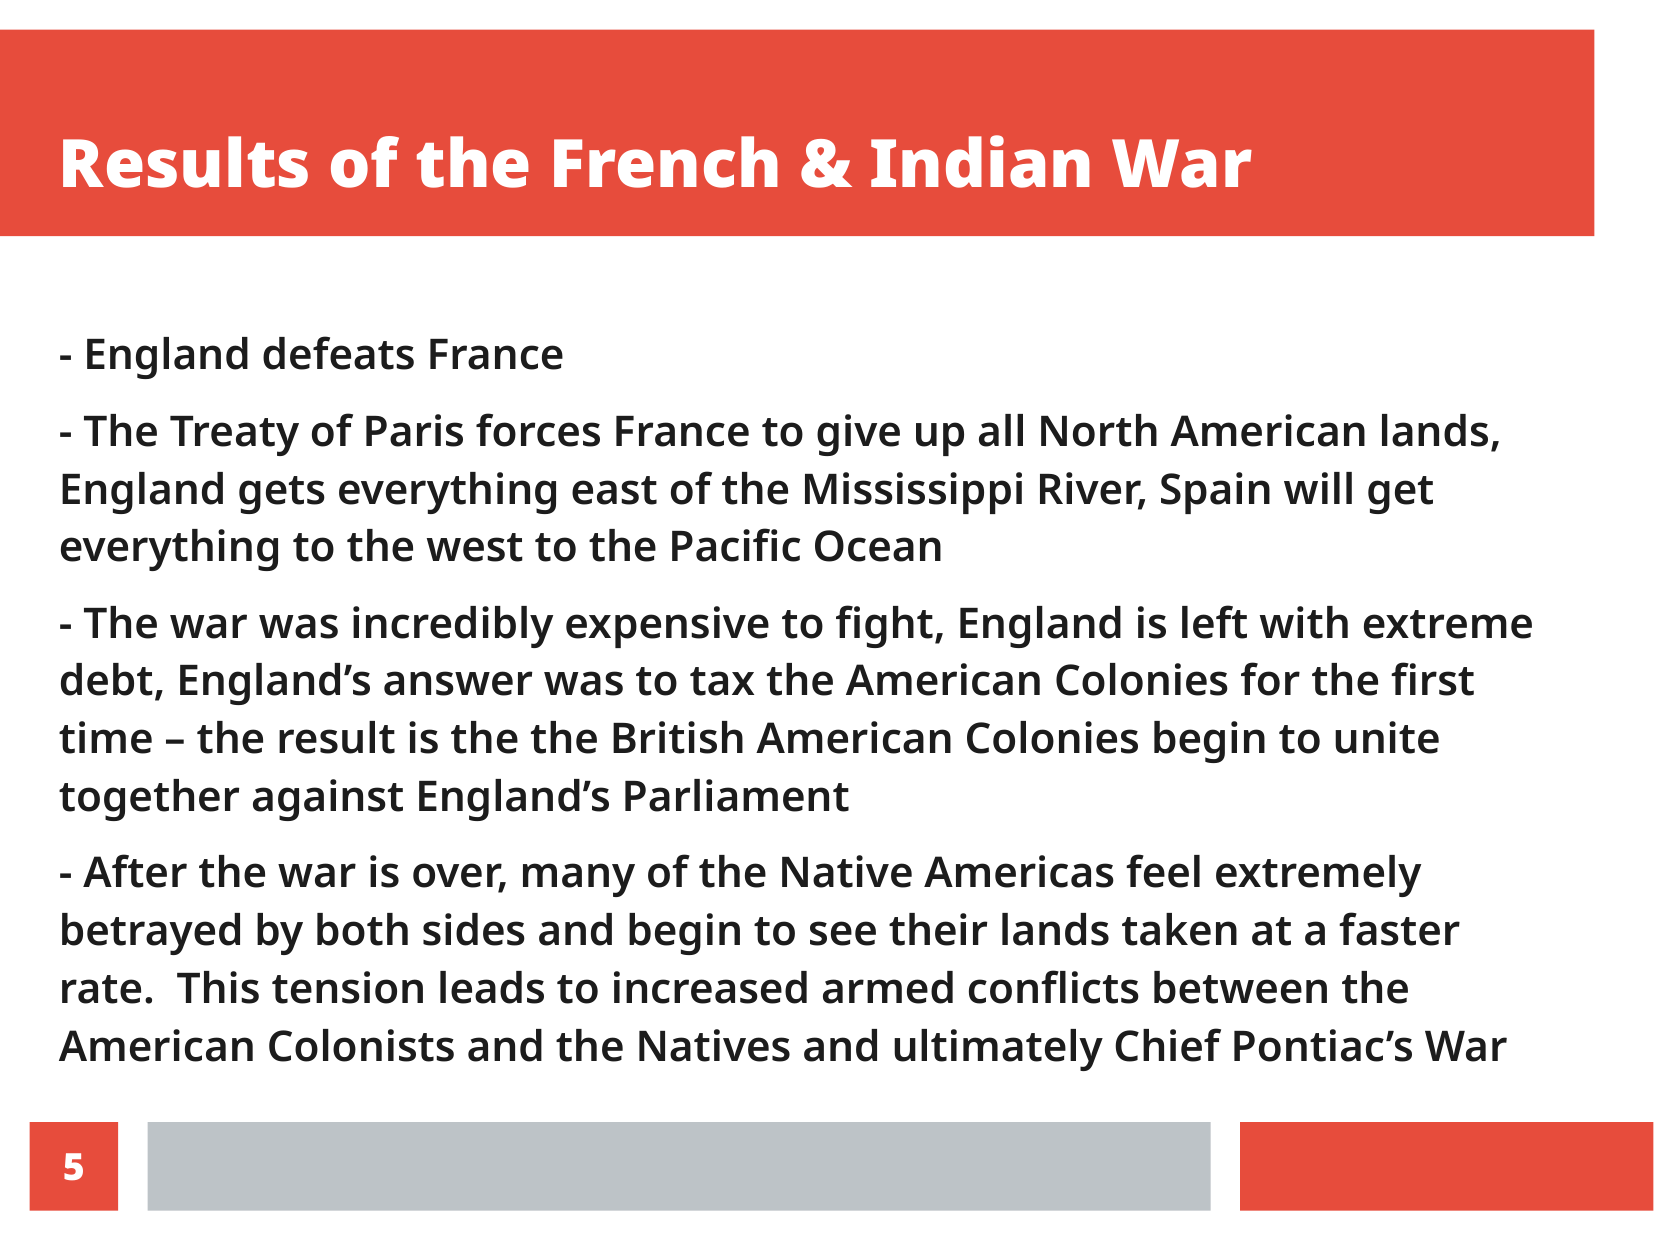

# Results of the French & Indian War
- England defeats France
- The Treaty of Paris forces France to give up all North American lands, England gets everything east of the Mississippi River, Spain will get everything to the west to the Pacific Ocean
- The war was incredibly expensive to fight, England is left with extreme debt, England’s answer was to tax the American Colonies for the first time – the result is the the British American Colonies begin to unite together against England’s Parliament
- After the war is over, many of the Native Americas feel extremely betrayed by both sides and begin to see their lands taken at a faster rate. This tension leads to increased armed conflicts between the American Colonists and the Natives and ultimately Chief Pontiac’s War
5